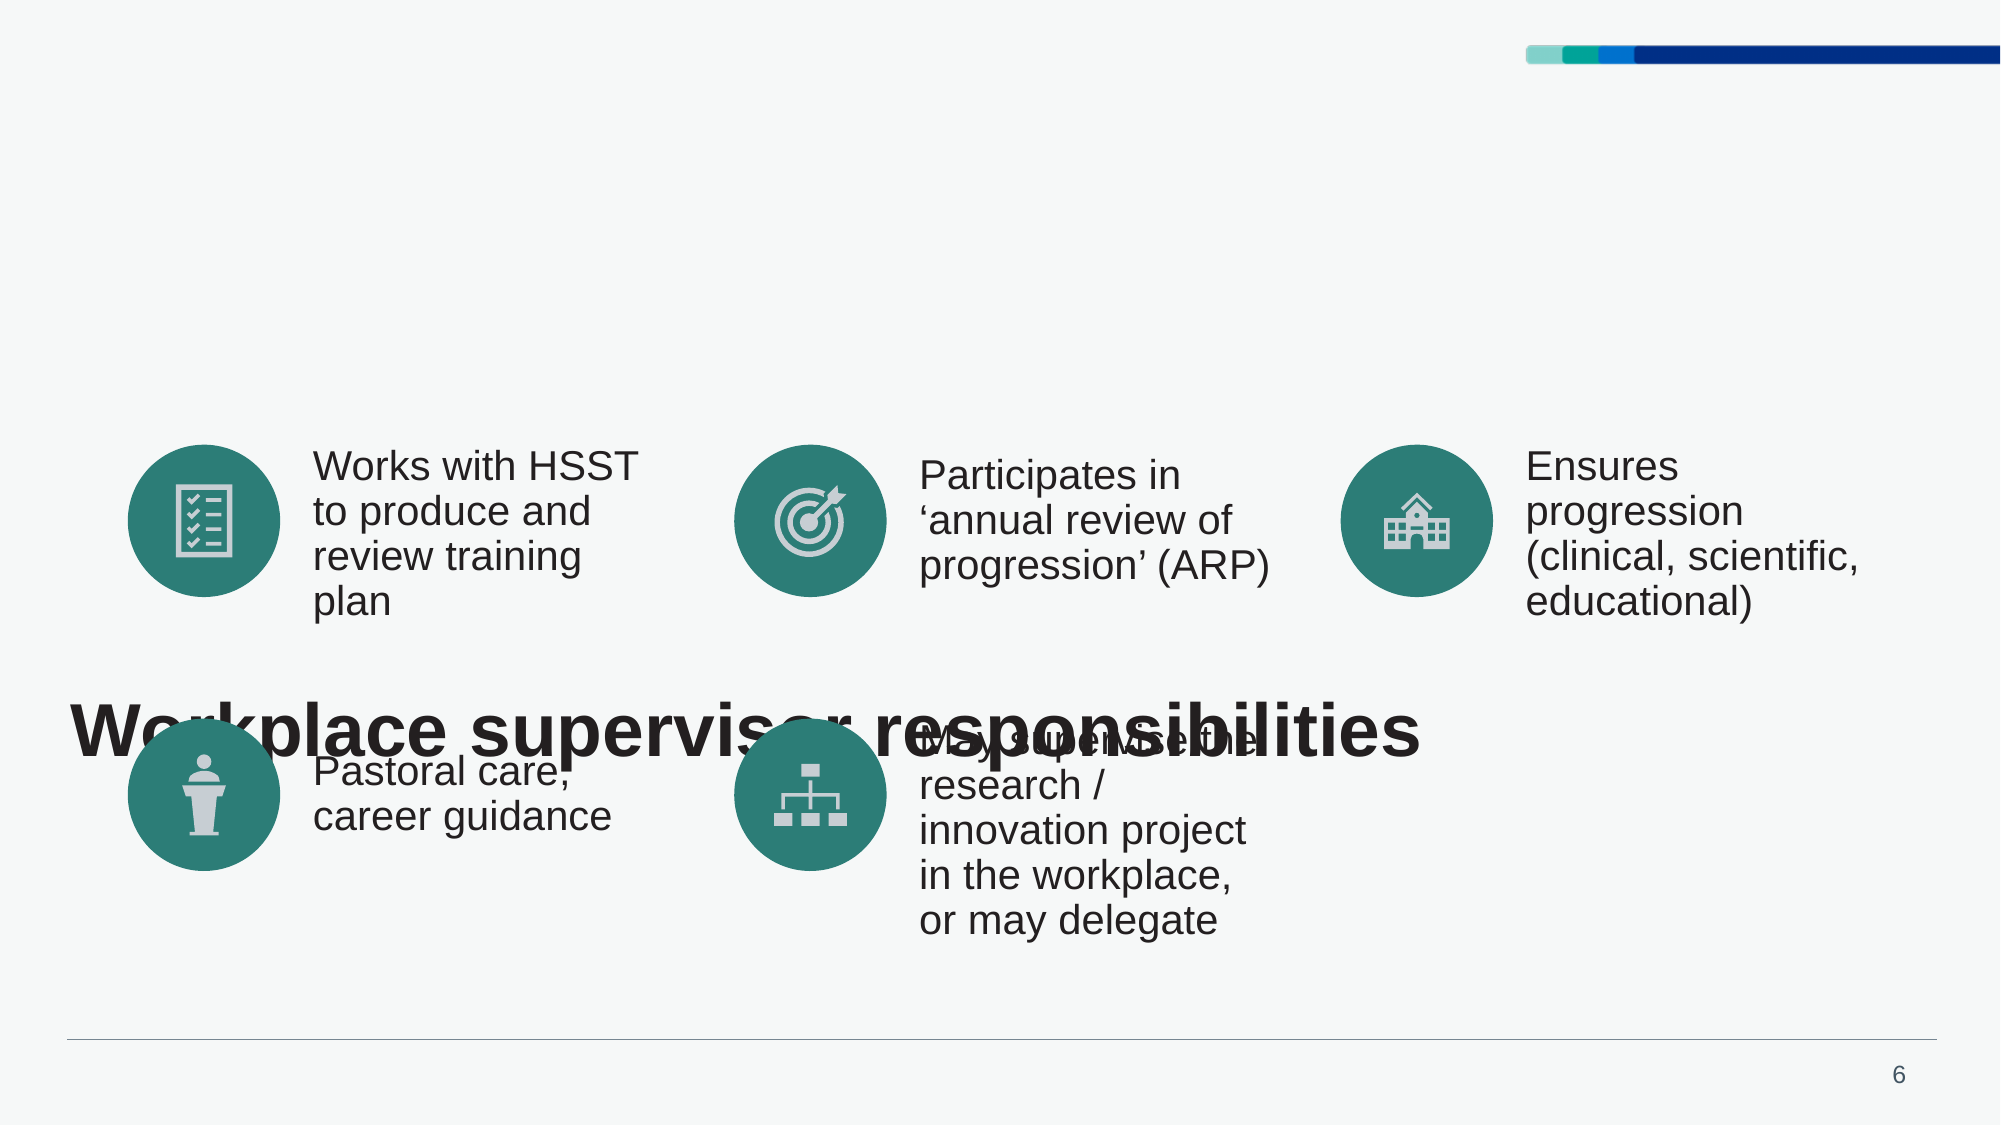

Works with HSST to produce and review training plan
Participates in ‘annual review of progression’ (ARP)
Ensures progression (clinical, scientific, educational)
Pastoral care, career guidance
May supervise the research / innovation project in the workplace, or may delegate
# Workplace supervisor responsibilities